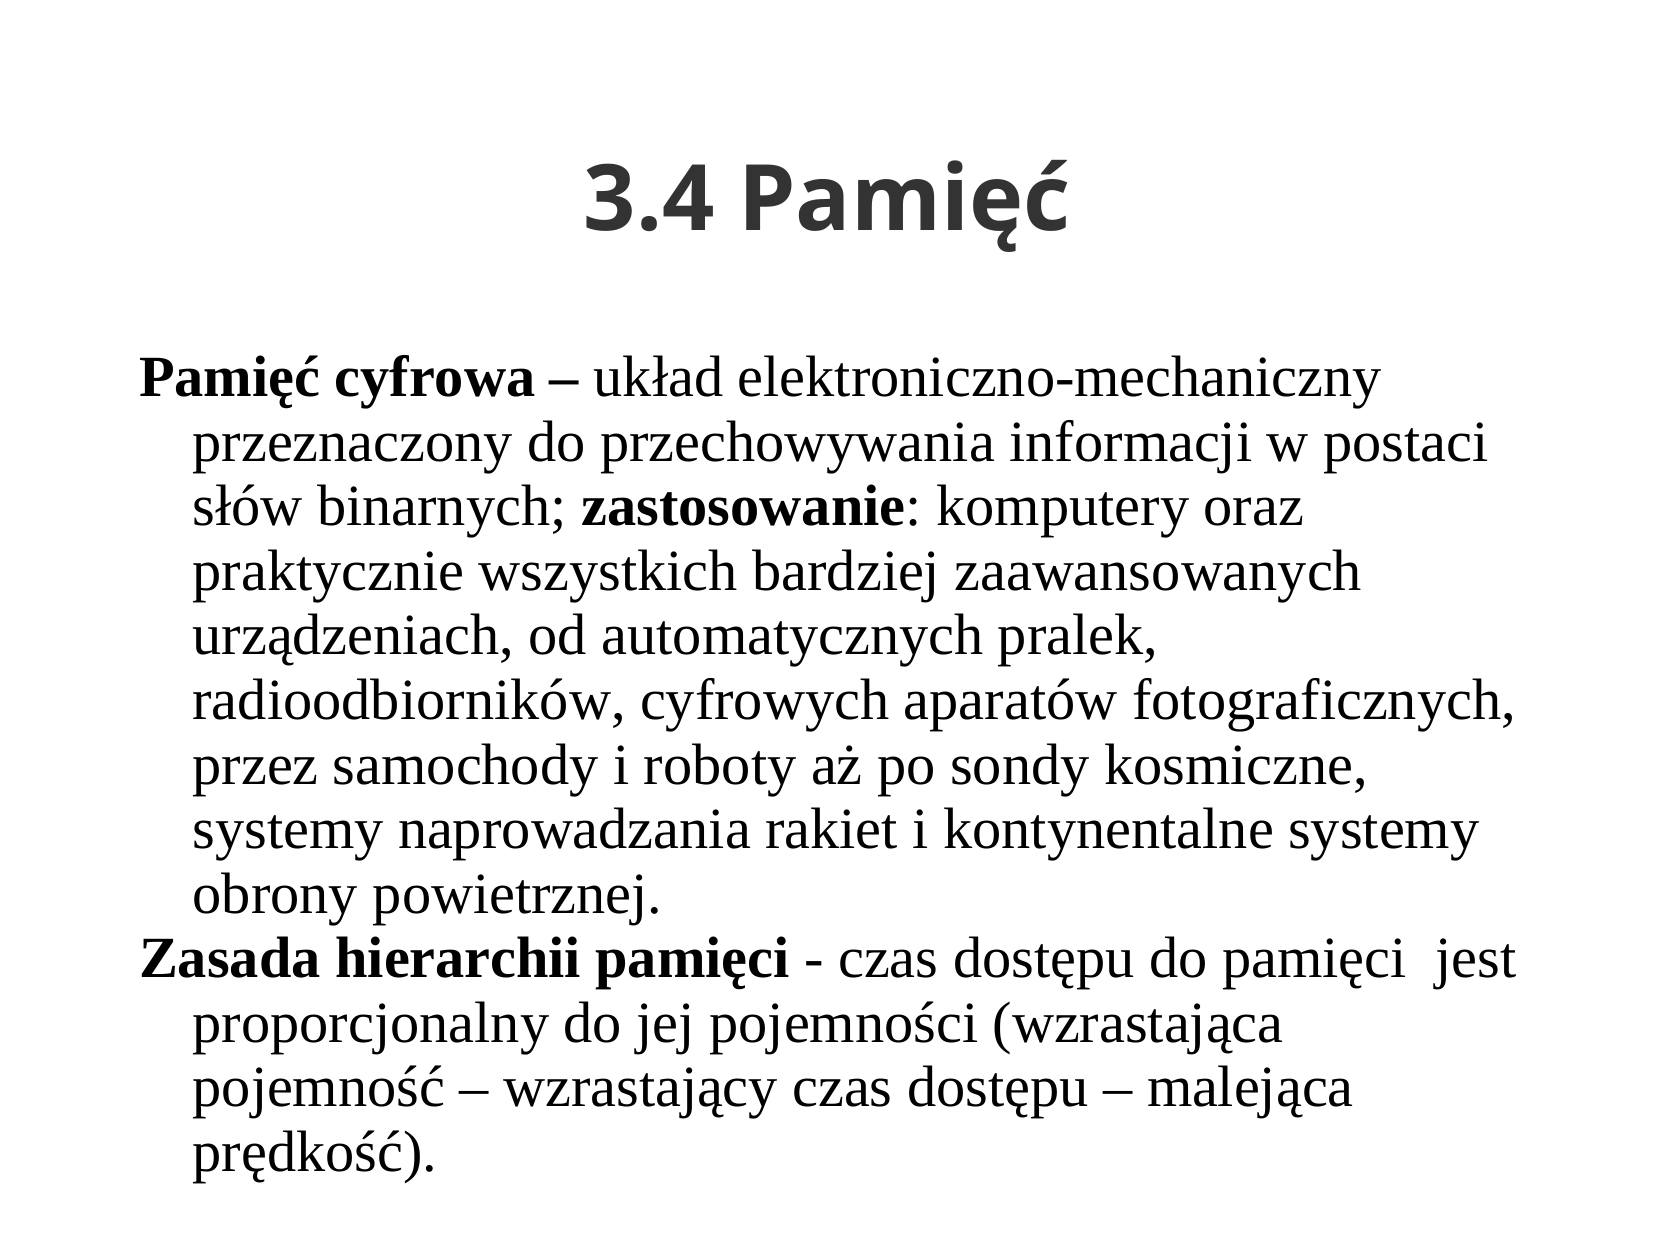

# 3.4 Pamięć
Pamięć cyfrowa – układ elektroniczno-mechaniczny przeznaczony do przechowywania informacji w postaci słów binarnych; zastosowanie: komputery oraz praktycznie wszystkich bardziej zaawansowanych urządzeniach, od automatycznych pralek, radioodbiorników, cyfrowych aparatów fotograficznych, przez samochody i roboty aż po sondy kosmiczne, systemy naprowadzania rakiet i kontynentalne systemy obrony powietrznej.
Zasada hierarchii pamięci - czas dostępu do pamięci jest proporcjonalny do jej pojemności (wzrastająca pojemność – wzrastający czas dostępu – malejąca prędkość).